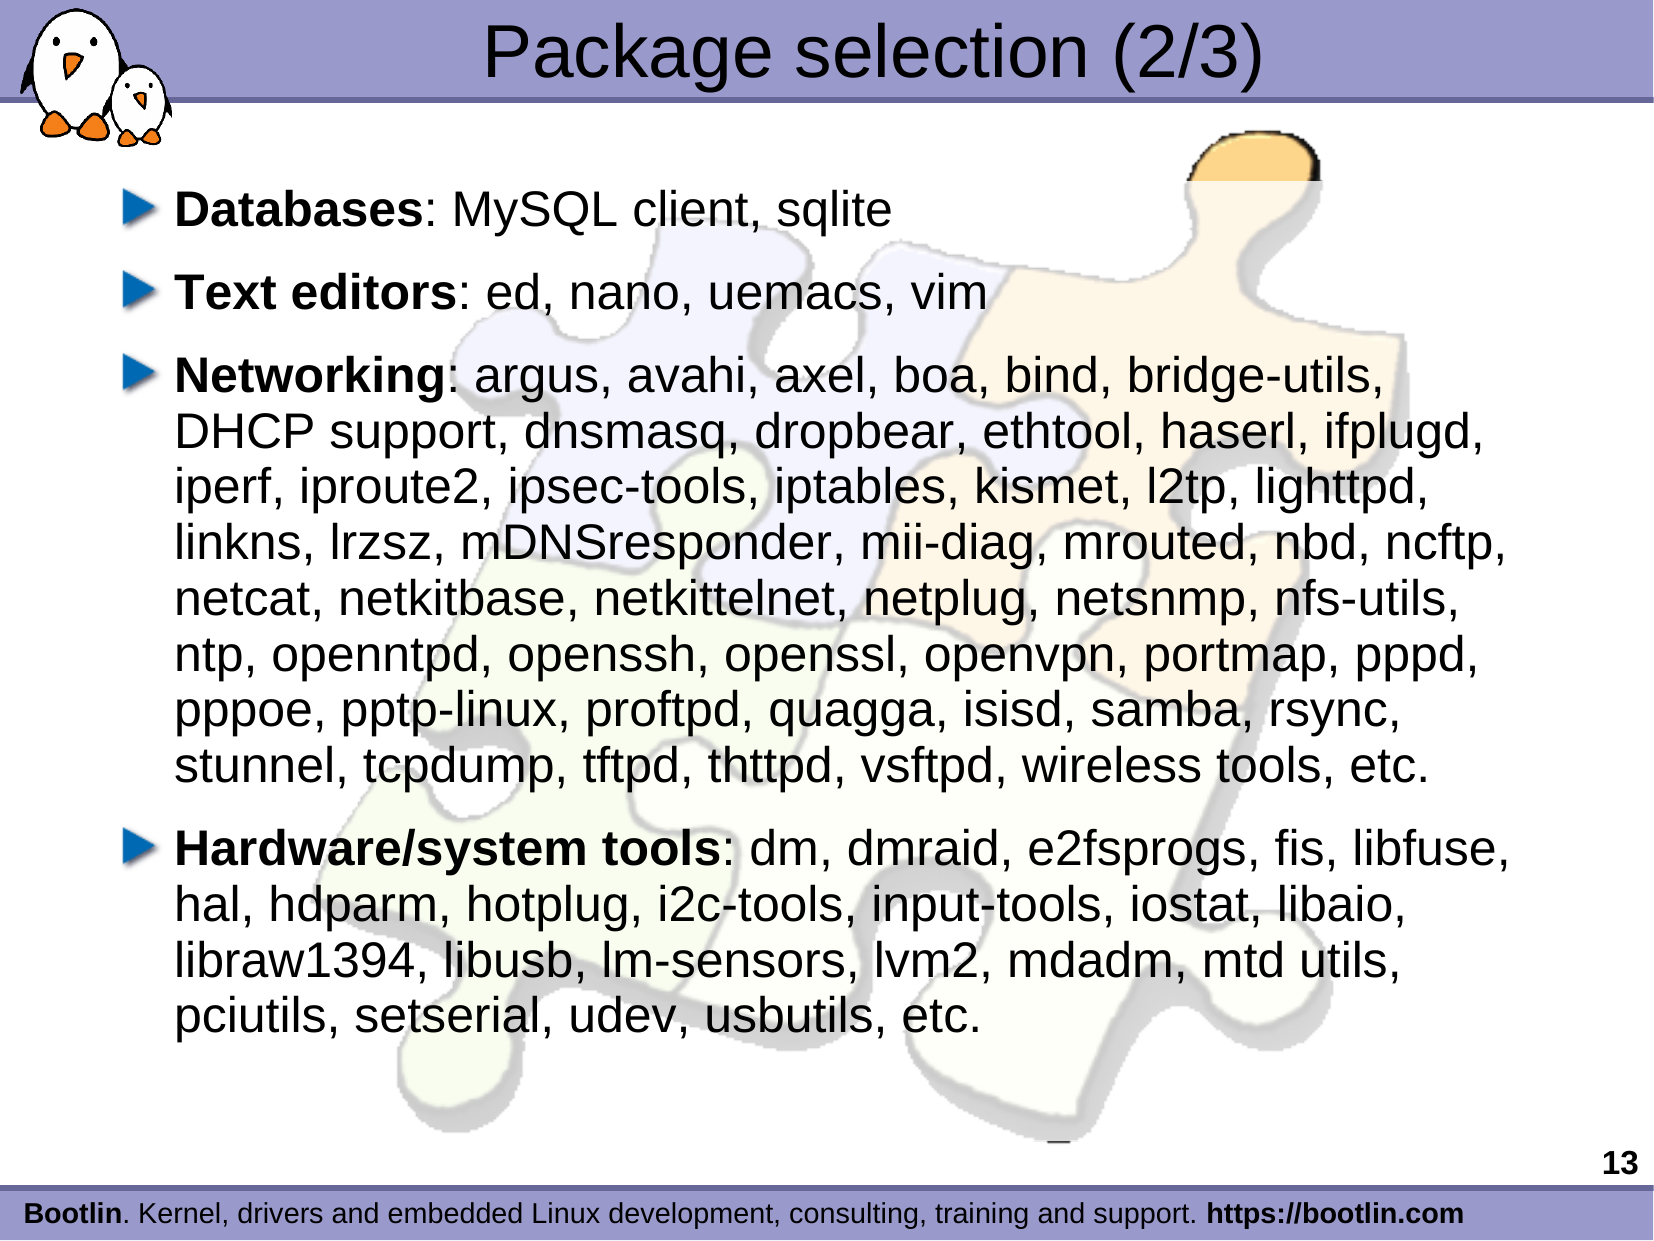

# Package selection (2/3)
Databases: MySQL client, sqlite
Text editors: ed, nano, uemacs, vim
Networking: argus, avahi, axel, boa, bind, bridge-utils, DHCP support, dnsmasq, dropbear, ethtool, haserl, ifplugd, iperf, iproute2, ipsec-tools, iptables, kismet, l2tp, lighttpd, linkns, lrzsz, mDNSresponder, mii-diag, mrouted, nbd, ncftp, netcat, netkitbase, netkittelnet, netplug, netsnmp, nfs-utils, ntp, openntpd, openssh, openssl, openvpn, portmap, pppd, pppoe, pptp-linux, proftpd, quagga, isisd, samba, rsync, stunnel, tcpdump, tftpd, thttpd, vsftpd, wireless tools, etc.
Hardware/system tools: dm, dmraid, e2fsprogs, fis, libfuse, hal, hdparm, hotplug, i2c-tools, input-tools, iostat, libaio, libraw1394, libusb, lm-sensors, lvm2, mdadm, mtd utils, pciutils, setserial, udev, usbutils, etc.